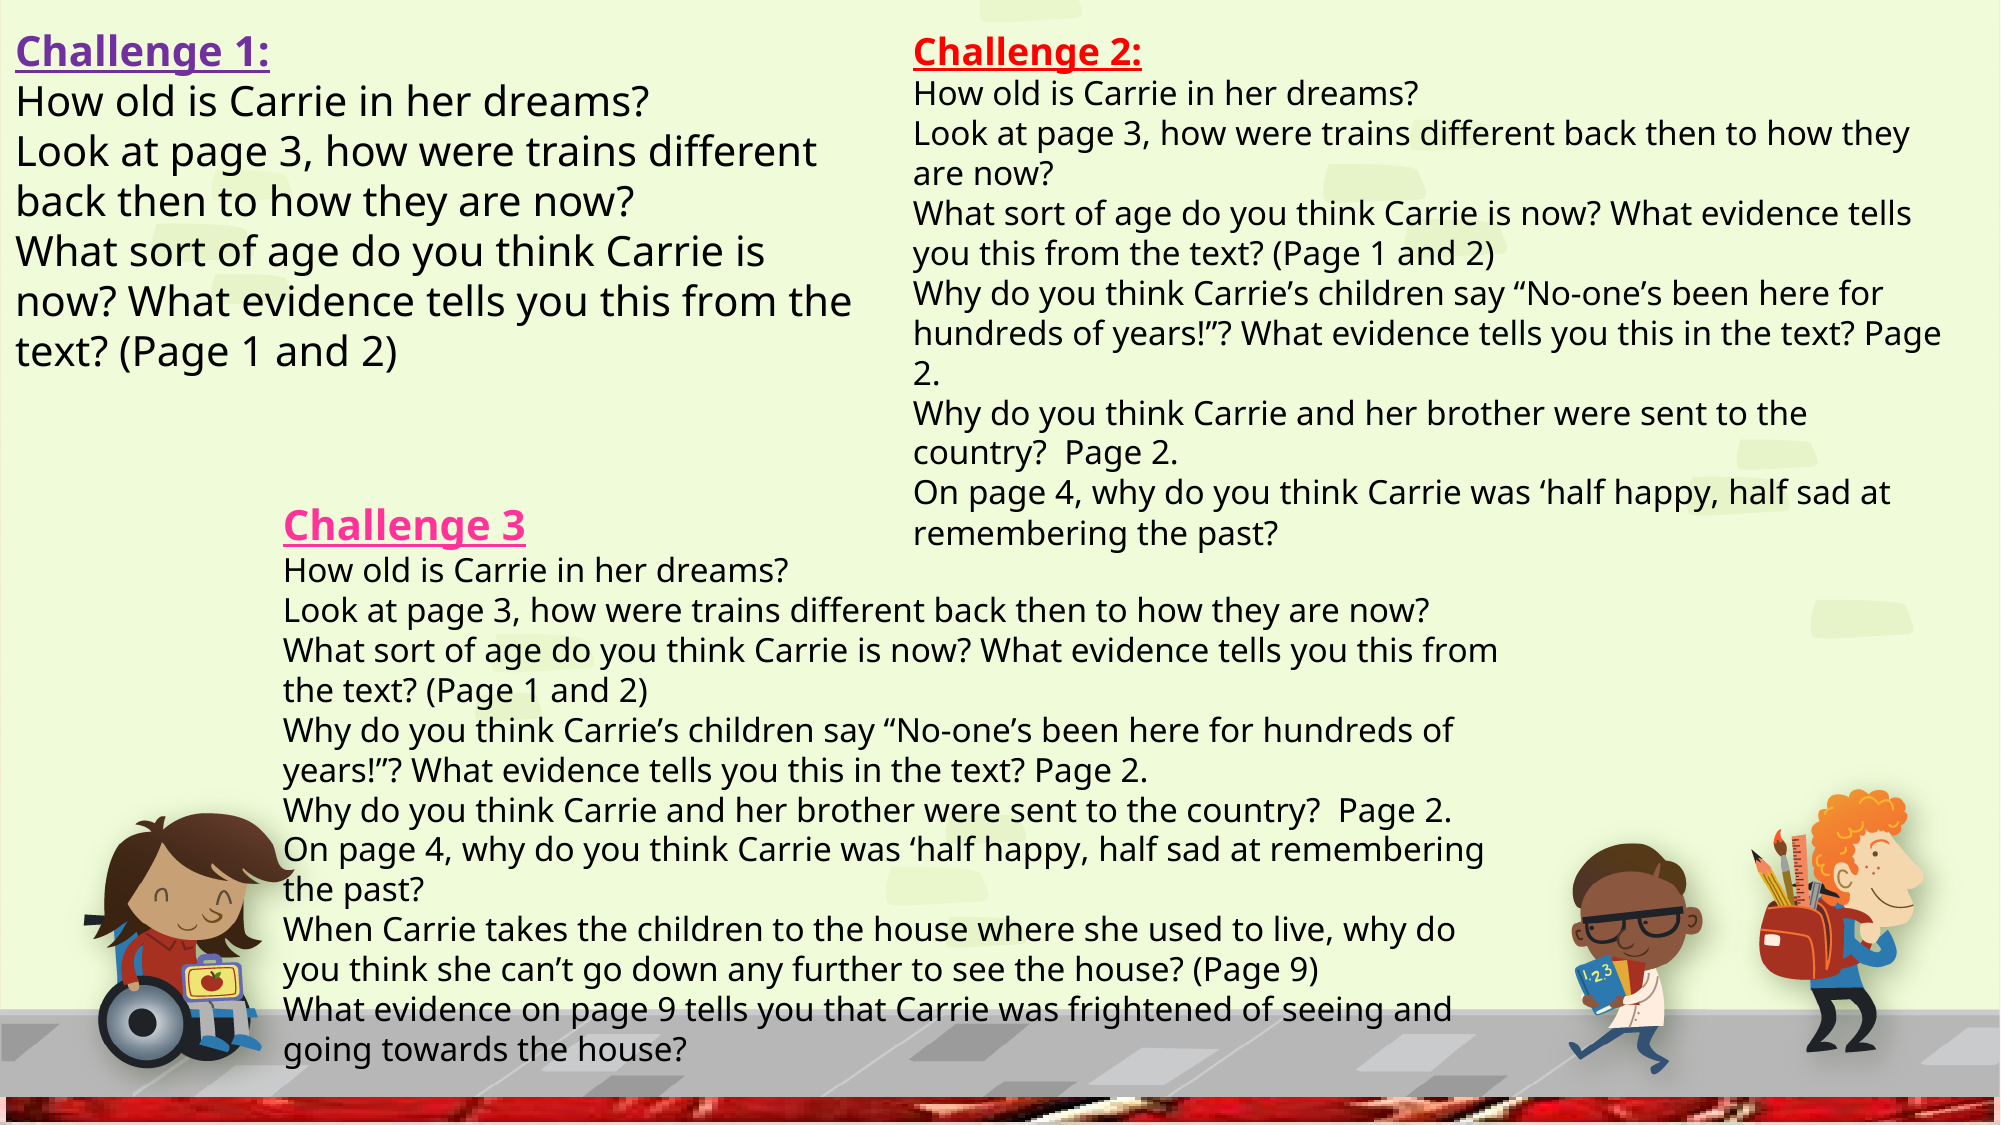

Challenge 1:
How old is Carrie in her dreams?
Look at page 3, how were trains different back then to how they are now?
What sort of age do you think Carrie is now? What evidence tells you this from the text? (Page 1 and 2)
Challenge 2:
How old is Carrie in her dreams?
Look at page 3, how were trains different back then to how they are now?
What sort of age do you think Carrie is now? What evidence tells you this from the text? (Page 1 and 2)
Why do you think Carrie’s children say “No-one’s been here for hundreds of years!”? What evidence tells you this in the text? Page 2.
Why do you think Carrie and her brother were sent to the country? Page 2.
On page 4, why do you think Carrie was ‘half happy, half sad at remembering the past?
Challenge 3
How old is Carrie in her dreams?
Look at page 3, how were trains different back then to how they are now?
What sort of age do you think Carrie is now? What evidence tells you this from the text? (Page 1 and 2)
Why do you think Carrie’s children say “No-one’s been here for hundreds of years!”? What evidence tells you this in the text? Page 2.
Why do you think Carrie and her brother were sent to the country? Page 2.
On page 4, why do you think Carrie was ‘half happy, half sad at remembering the past?
When Carrie takes the children to the house where she used to live, why do you think she can’t go down any further to see the house? (Page 9)
What evidence on page 9 tells you that Carrie was frightened of seeing and going towards the house?